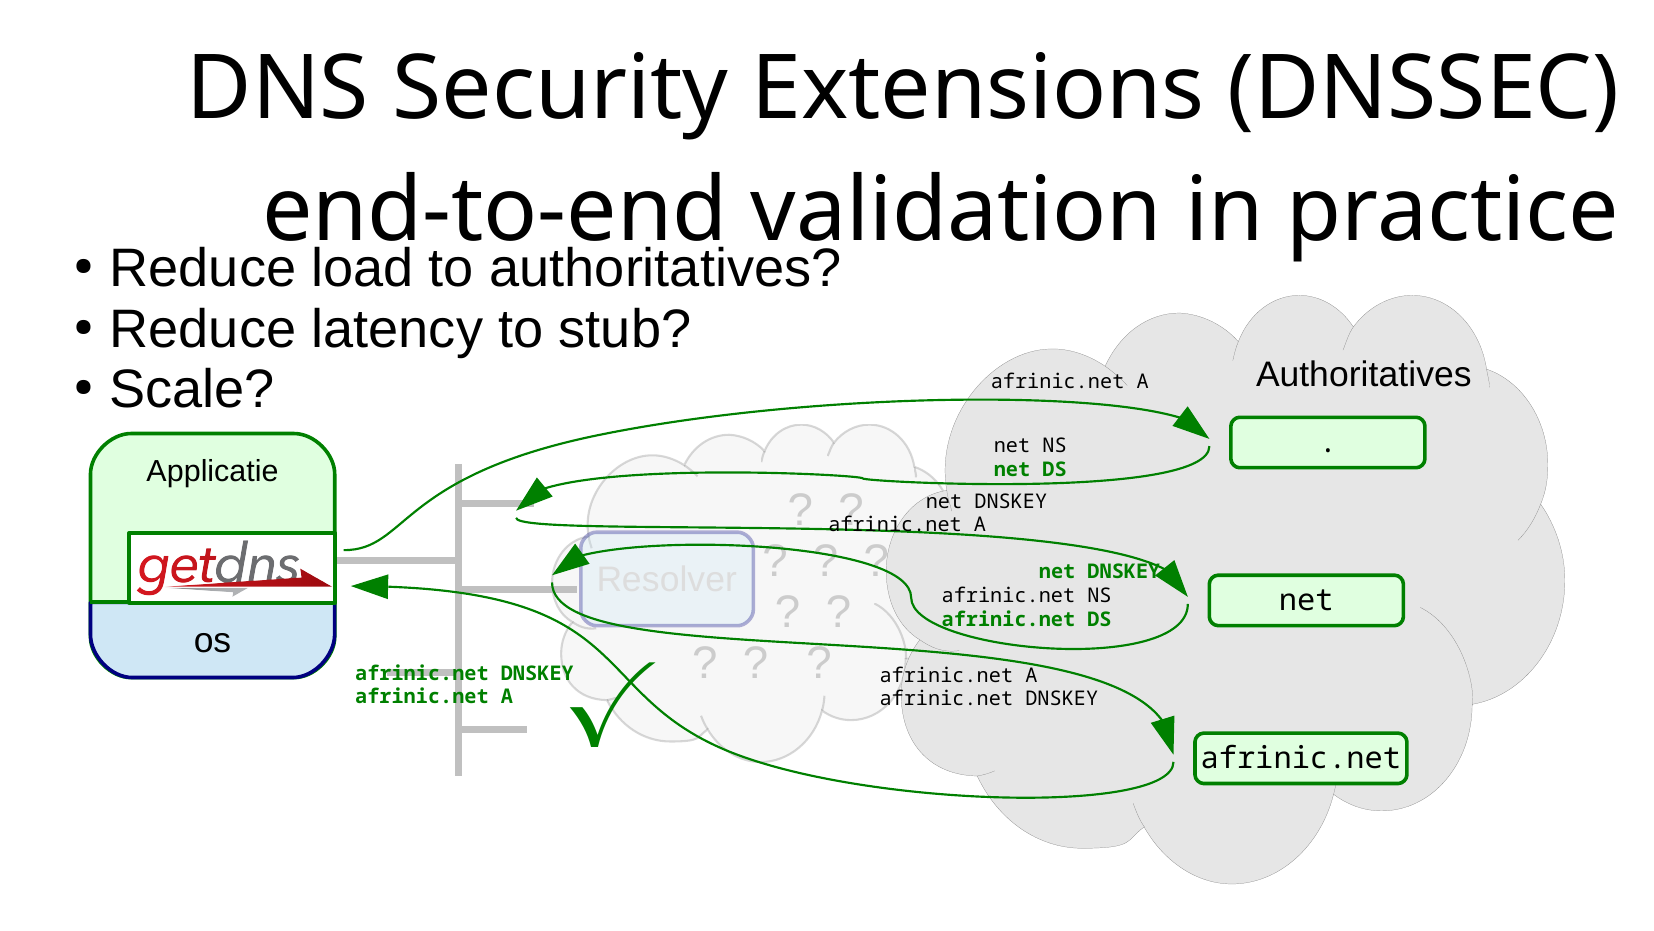

# DNS Security Extensions (DNSSEC) end-to-end validation in practice
Reduce load to authoritatives?
Reduce latency to stub?
Scale?